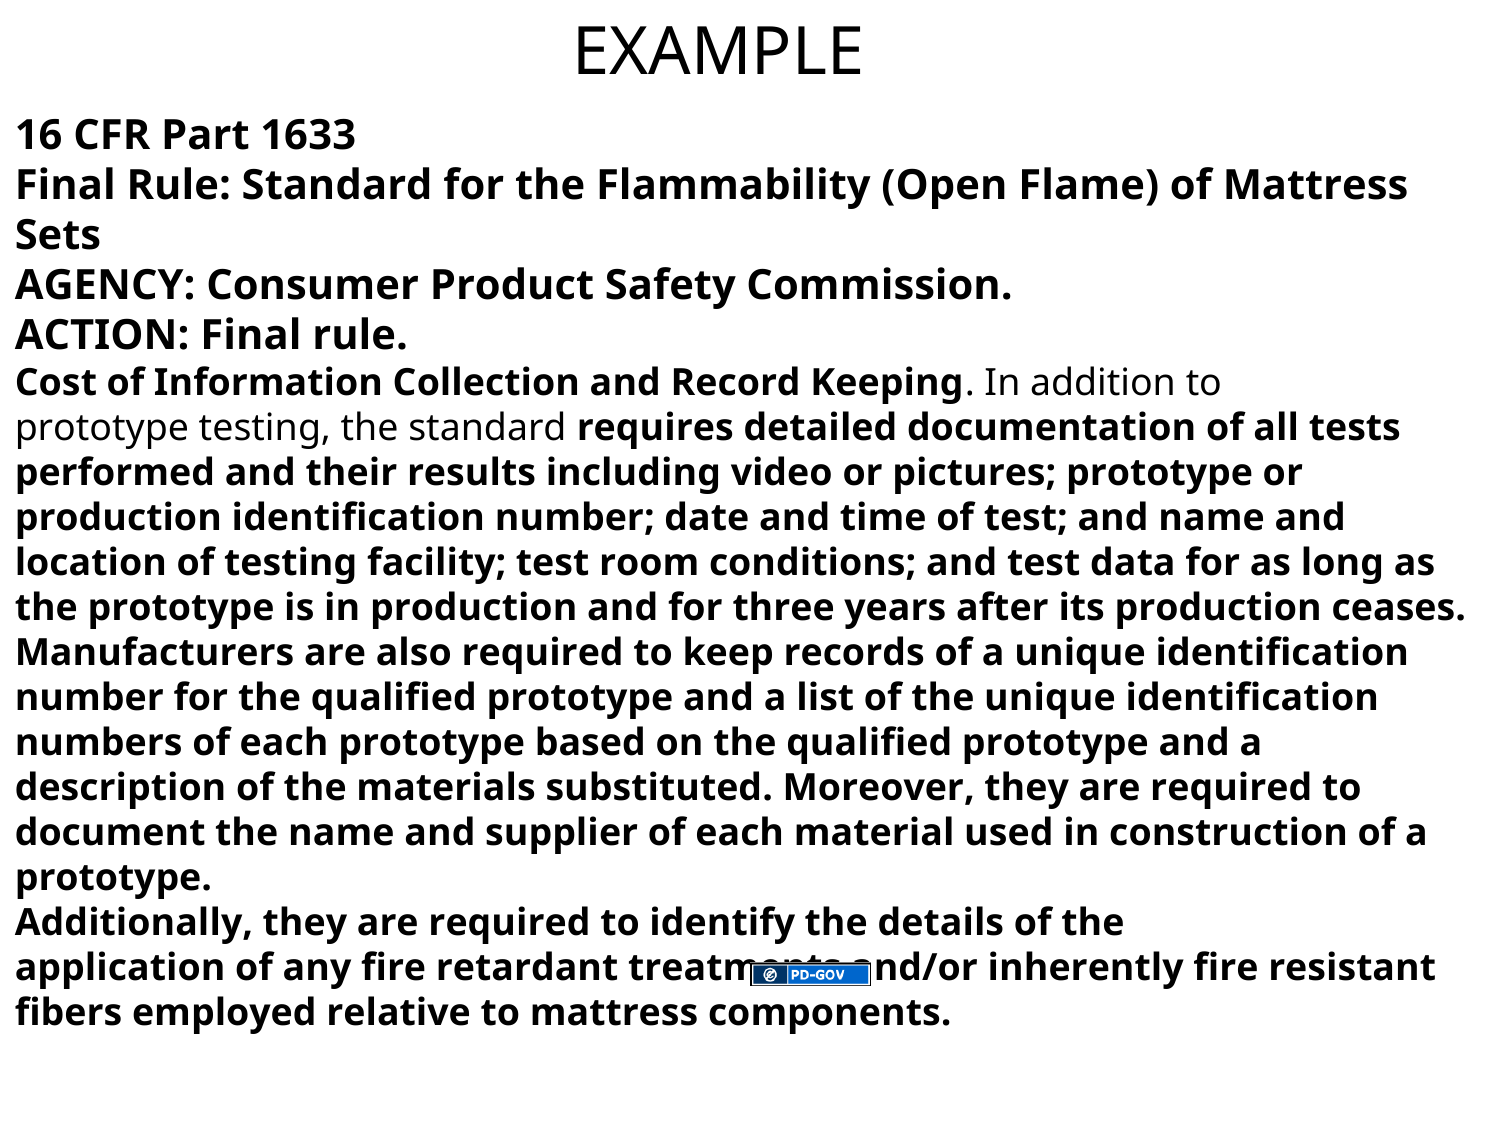

EXAMPLE
#
16 CFR Part 1633
Final Rule: Standard for the Flammability (Open Flame) of Mattress Sets
AGENCY: Consumer Product Safety Commission.
ACTION: Final rule.
Cost of Information Collection and Record Keeping. In addition to
prototype testing, the standard requires detailed documentation of all tests performed and their results including video or pictures; prototype or production identification number; date and time of test; and name and location of testing facility; test room conditions; and test data for as long as the prototype is in production and for three years after its production ceases. Manufacturers are also required to keep records of a unique identification number for the qualified prototype and a list of the unique identification numbers of each prototype based on the qualified prototype and a description of the materials substituted. Moreover, they are required to document the name and supplier of each material used in construction of a prototype.
Additionally, they are required to identify the details of the
application of any fire retardant treatments and/or inherently fire resistant fibers employed relative to mattress components.